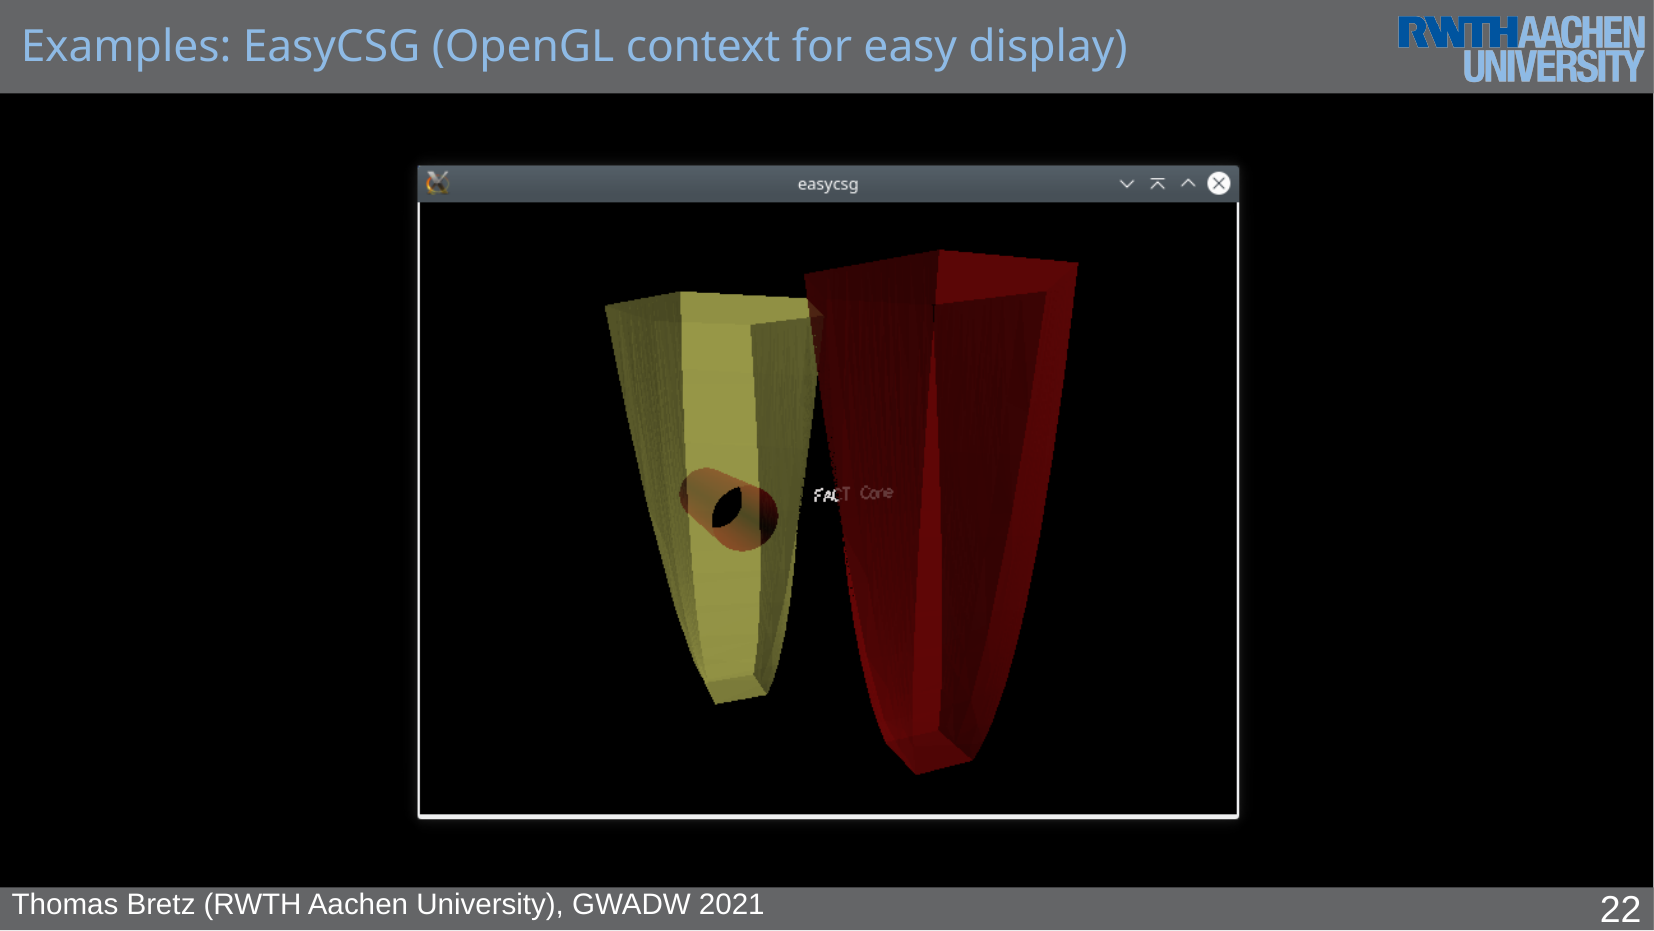

# Examples: EasyCSG (OpenGL context for easy display)
Thomas Bretz (RWTH Aachen University), GWADW 2021
22